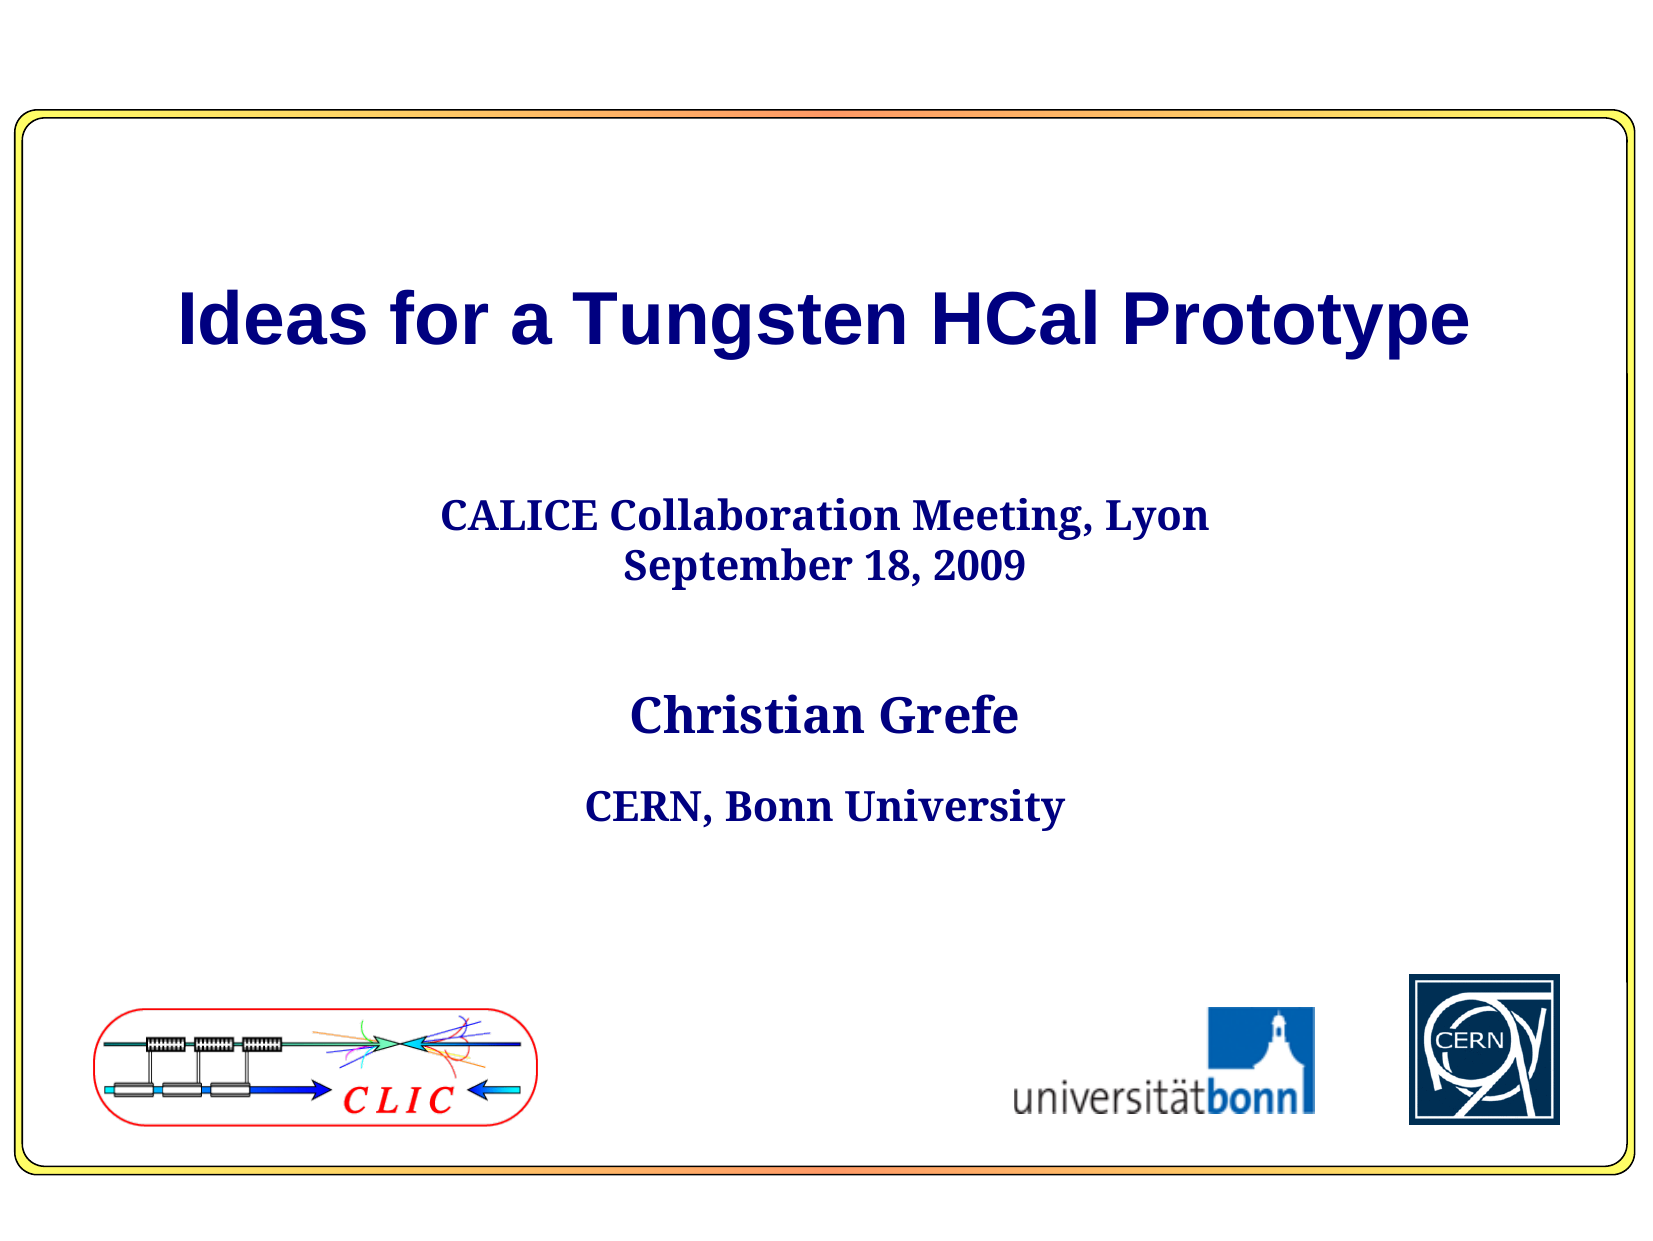

Ideas for a Tungsten HCal Prototype
CALICE Collaboration Meeting, Lyon
September 18, 2009
Christian Grefe
CERN, Bonn University